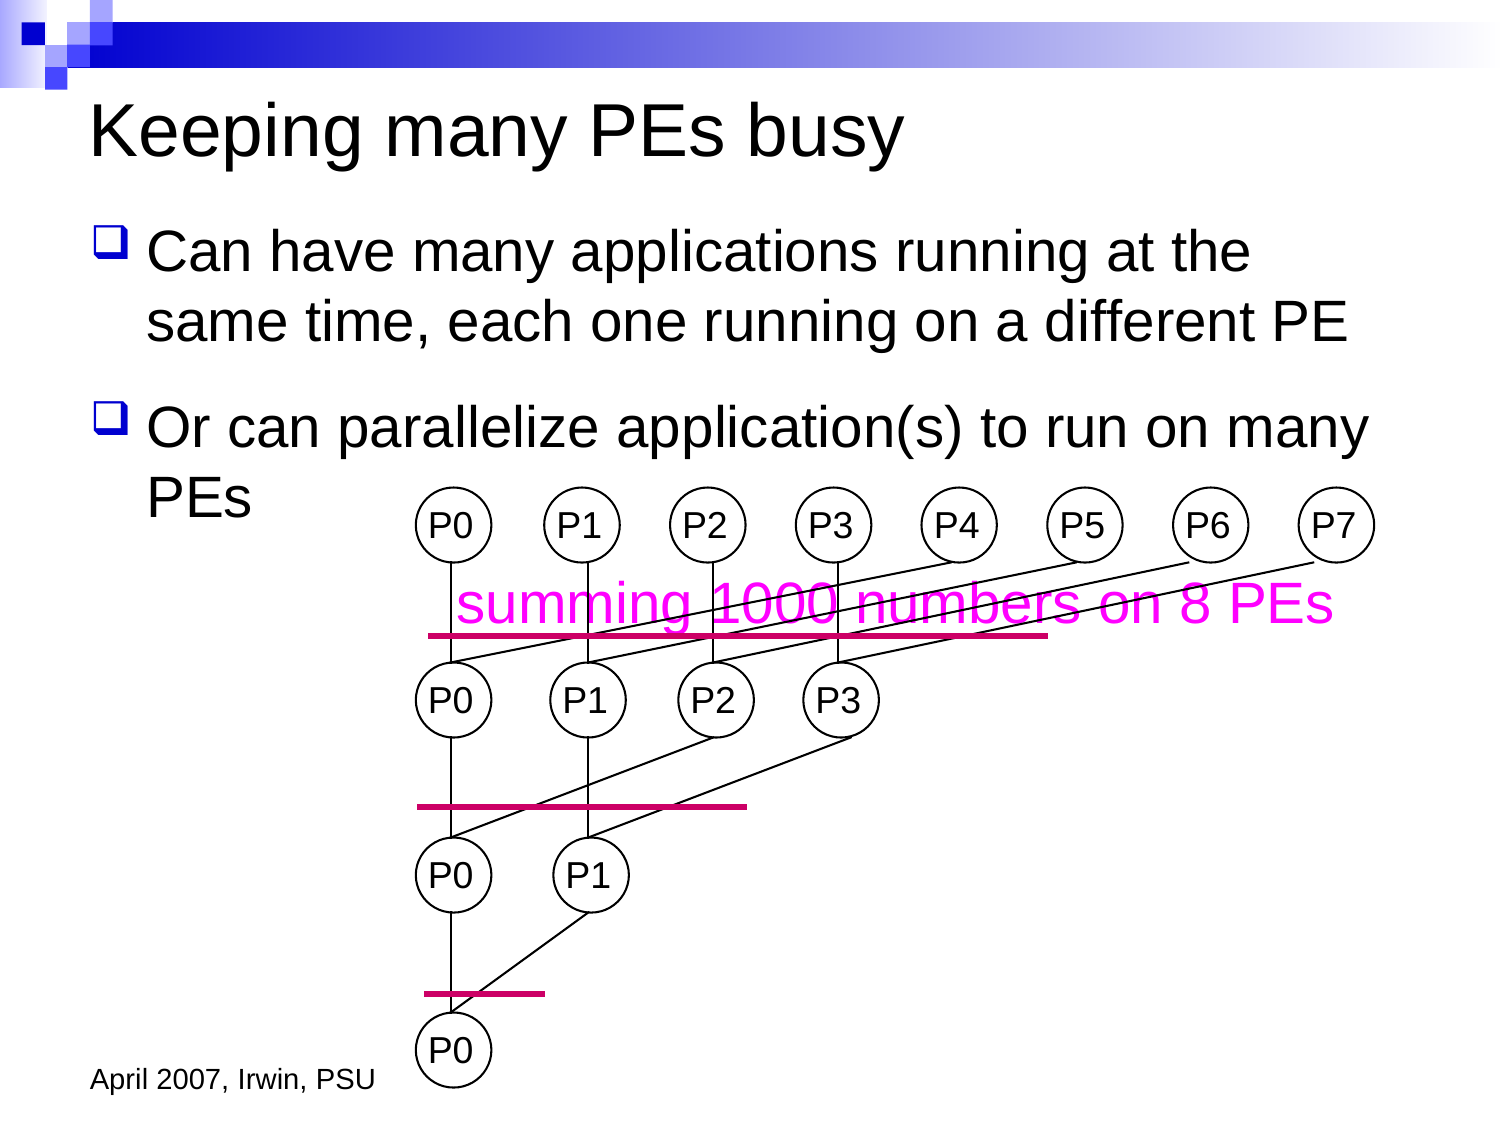

# Keeping many PEs busy
Can have many applications running at the same time, each one running on a different PE
Or can parallelize application(s) to run on many PEs
 summing 1000 numbers on 8 PEs
P0
P1
P2
P3
P4
P5
P6
P7
P0
P1
P2
P3
P0
P1
P0
April 2007, Irwin, PSU